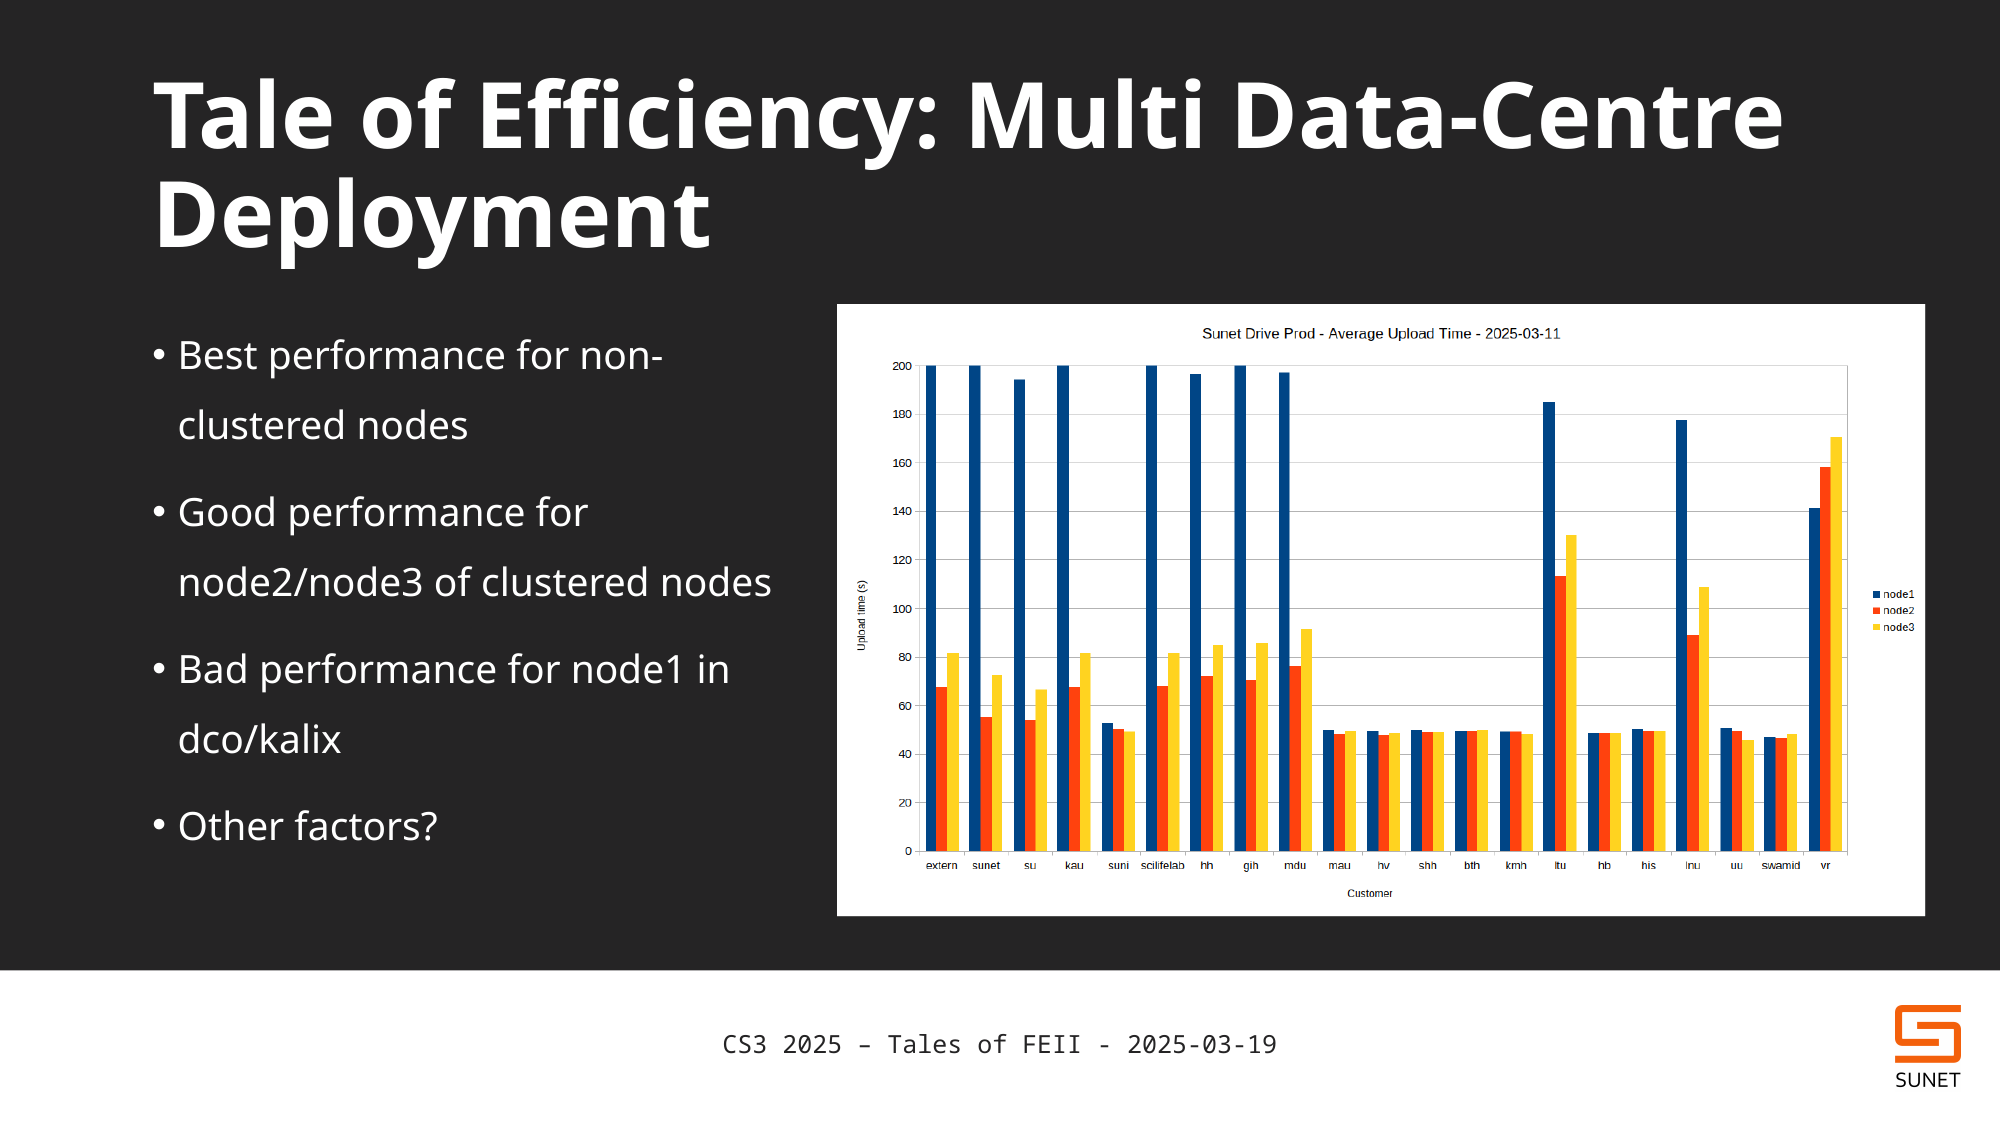

# Tale of Efficiency: Multi Data-Centre Deployment
Best performance for non-clustered nodes
Good performance for node2/node3 of clustered nodes
Bad performance for node1 in dco/kalix
Other factors?
CS3 2025 – Tales of FEII - 2025-03-19